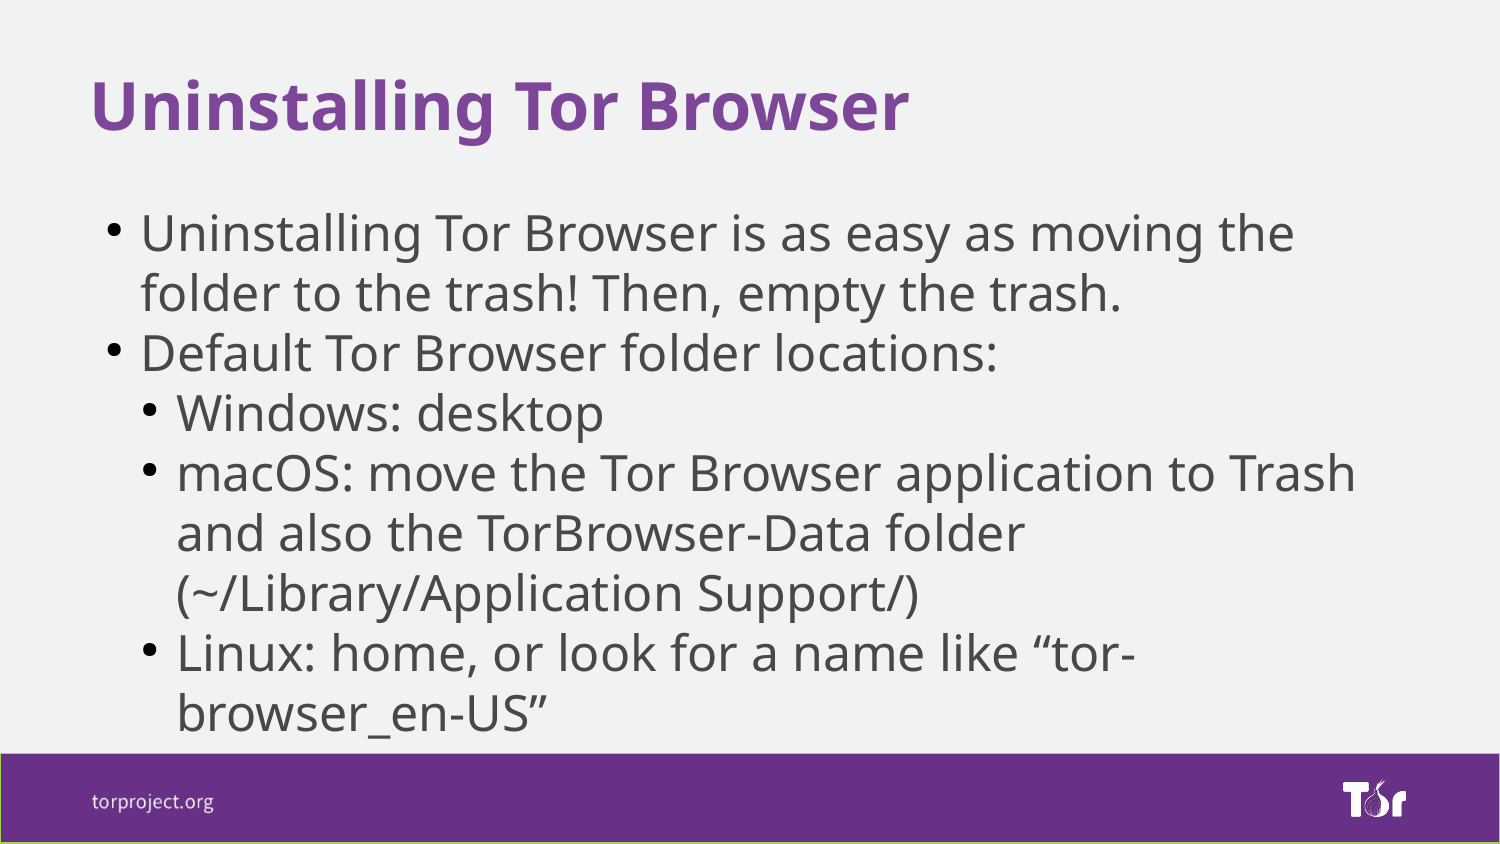

Uninstalling Tor Browser
Uninstalling Tor Browser is as easy as moving the folder to the trash! Then, empty the trash.
Default Tor Browser folder locations:
Windows: desktop
macOS: move the Tor Browser application to Trash and also the TorBrowser-Data folder (~/Library/Application Support/)
Linux: home, or look for a name like “tor-browser_en-US”